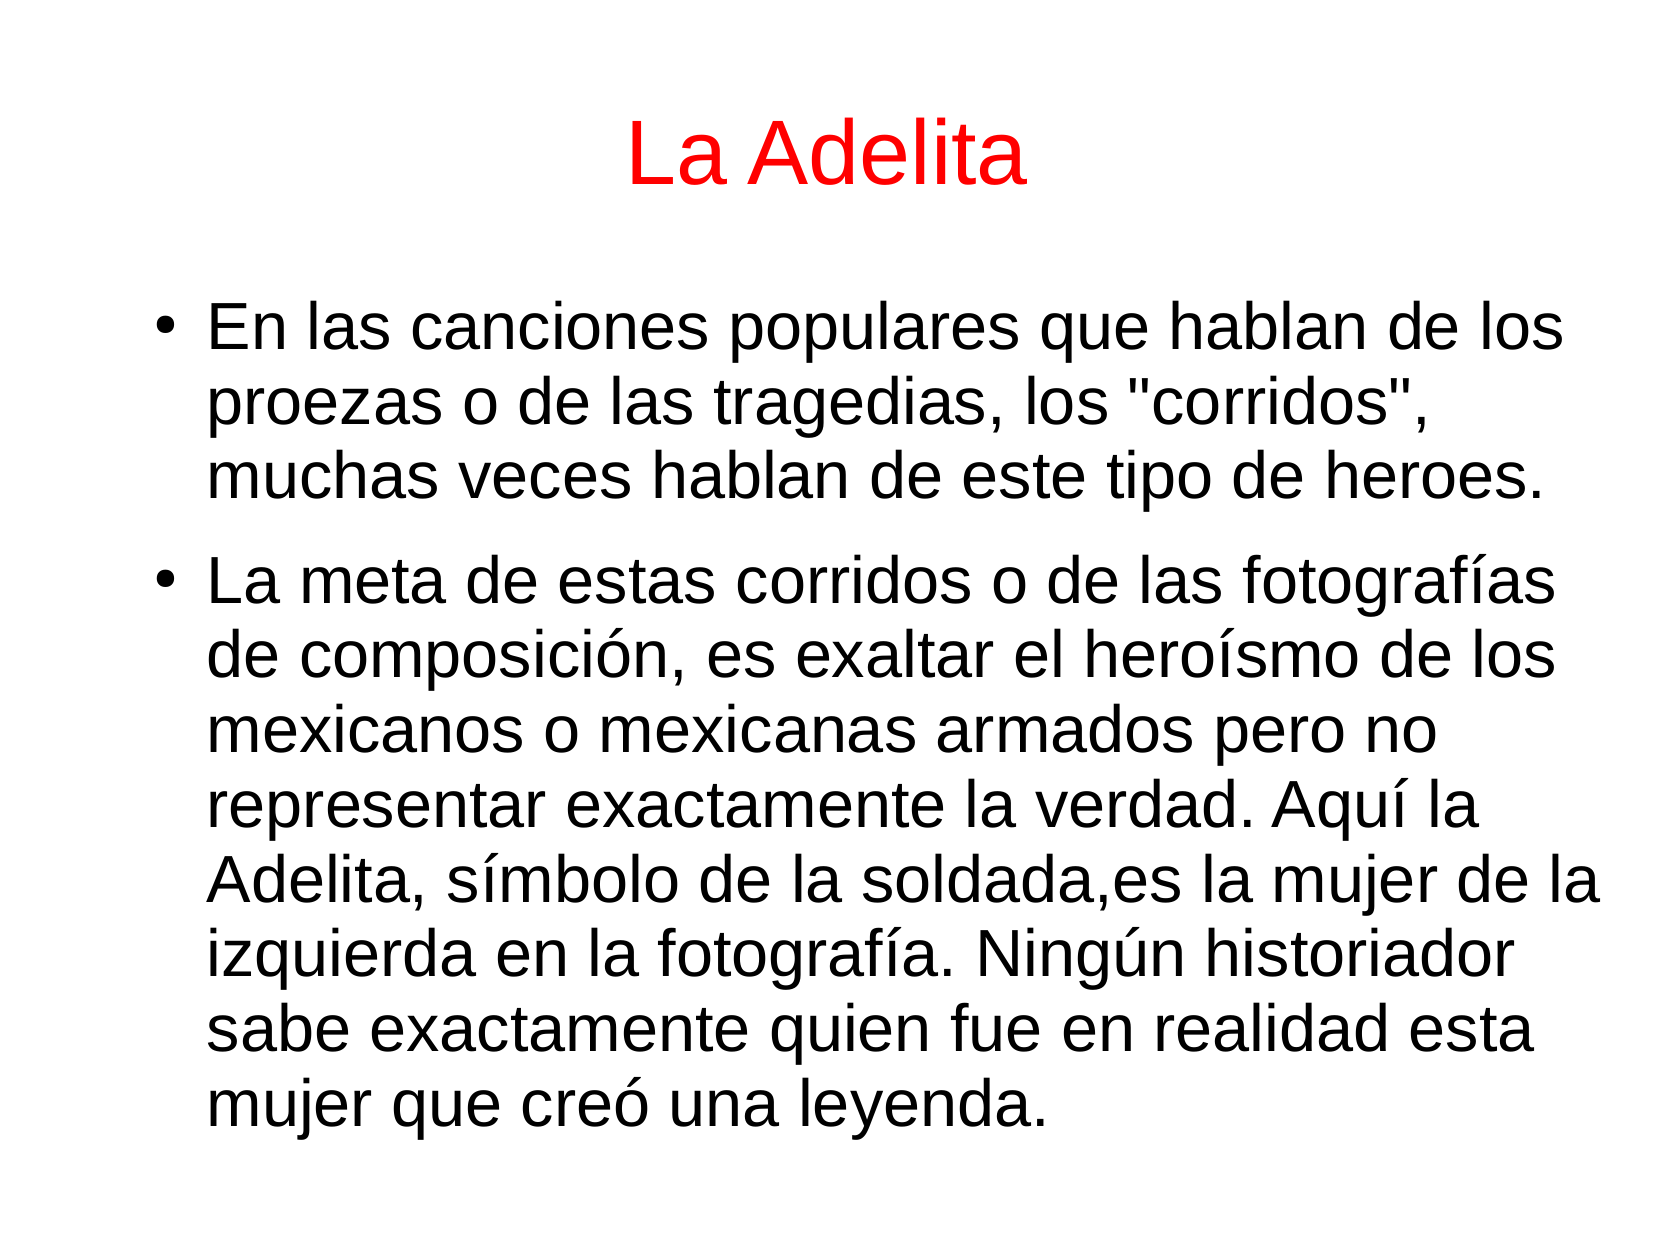

# La Adelita
En las canciones populares que hablan de los proezas o de las tragedias, los "corridos", muchas veces hablan de este tipo de heroes.
La meta de estas corridos o de las fotografías de composición, es exaltar el heroísmo de los mexicanos o mexicanas armados pero no representar exactamente la verdad. Aquí la Adelita, símbolo de la soldada,es la mujer de la izquierda en la fotografía. Ningún historiador sabe exactamente quien fue en realidad esta mujer que creó una leyenda.